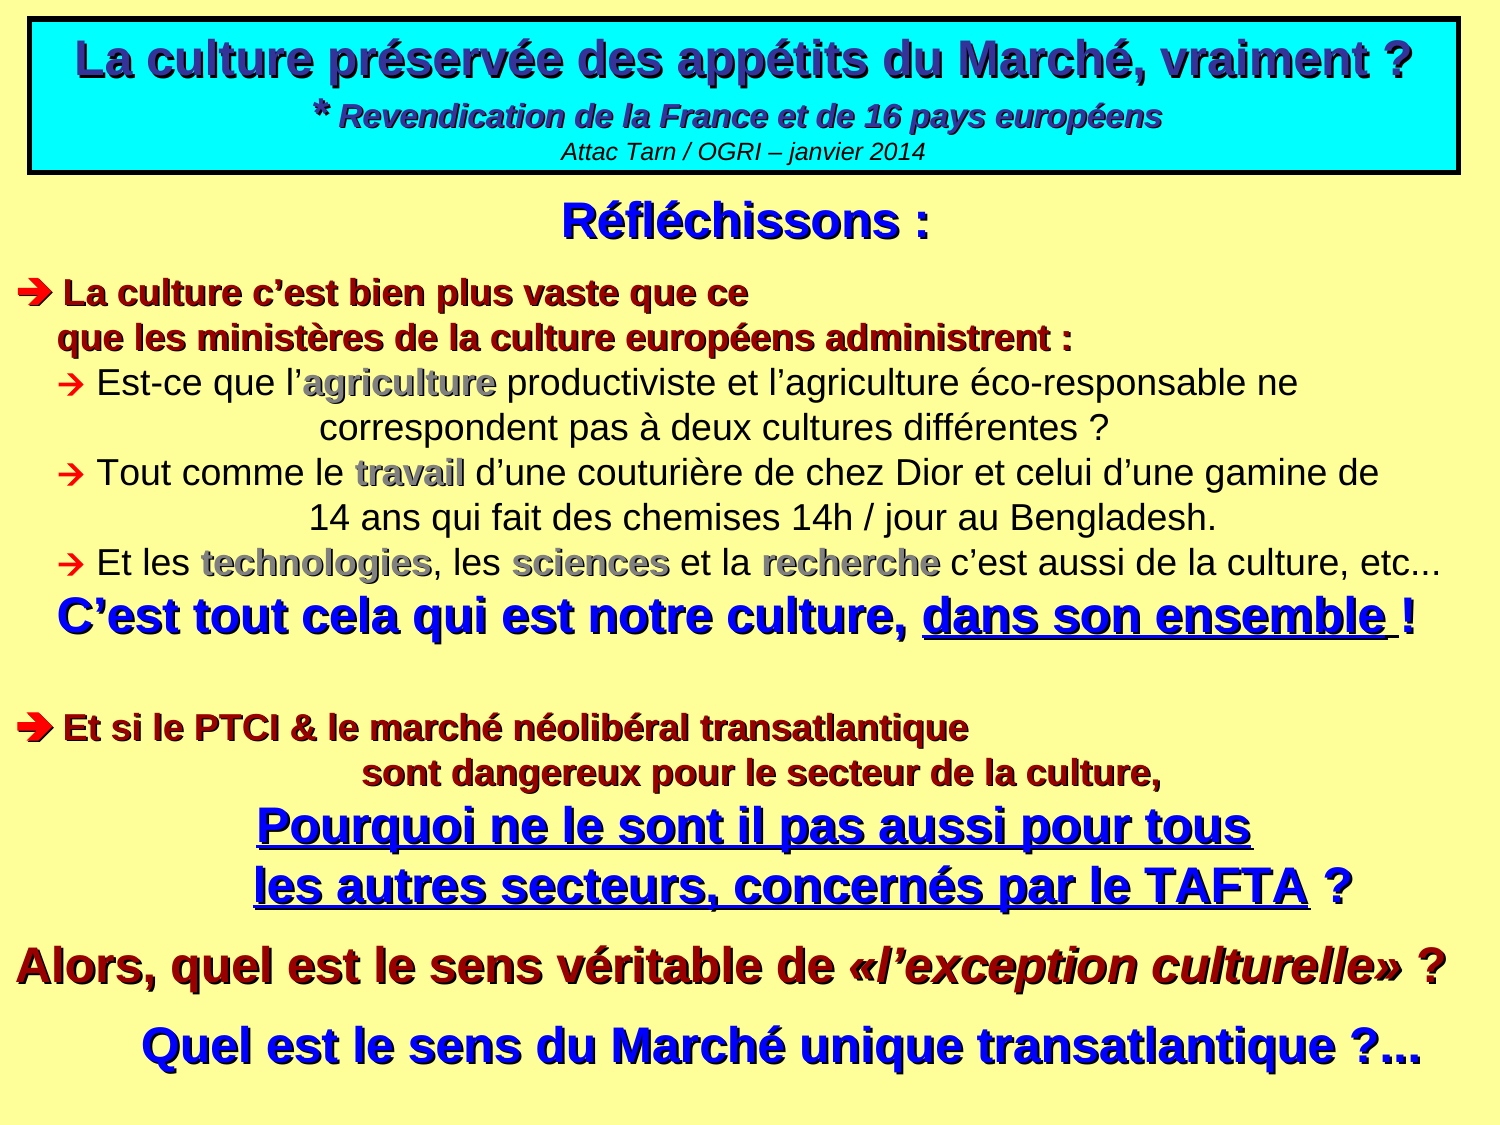

Réfléchissons :
 La culture c’est bien plus vaste que ce
 que les ministères de la culture européens administrent :
  Est-ce que l’agriculture productiviste et l’agriculture éco-responsable ne
 correspondent pas à deux cultures différentes ?
  Tout comme le travail d’une couturière de chez Dior et celui d’une gamine de
 14 ans qui fait des chemises 14h / jour au Bengladesh.
  Et les technologies, les sciences et la recherche c’est aussi de la culture, etc...
 C’est tout cela qui est notre culture, dans son ensemble !
 Et si le PTCI & le marché néolibéral transatlantique
 sont dangereux pour le secteur de la culture,
 Pourquoi ne le sont il pas aussi pour tous
 les autres secteurs, concernés par le TAFTA ?
Alors, quel est le sens véritable de «l’exception culturelle» ?
 Quel est le sens du Marché unique transatlantique ?...
La culture préservée des appétits du Marché, vraiment ?
* Revendication de la France et de 16 pays européens
Attac Tarn / OGRI – janvier 2014